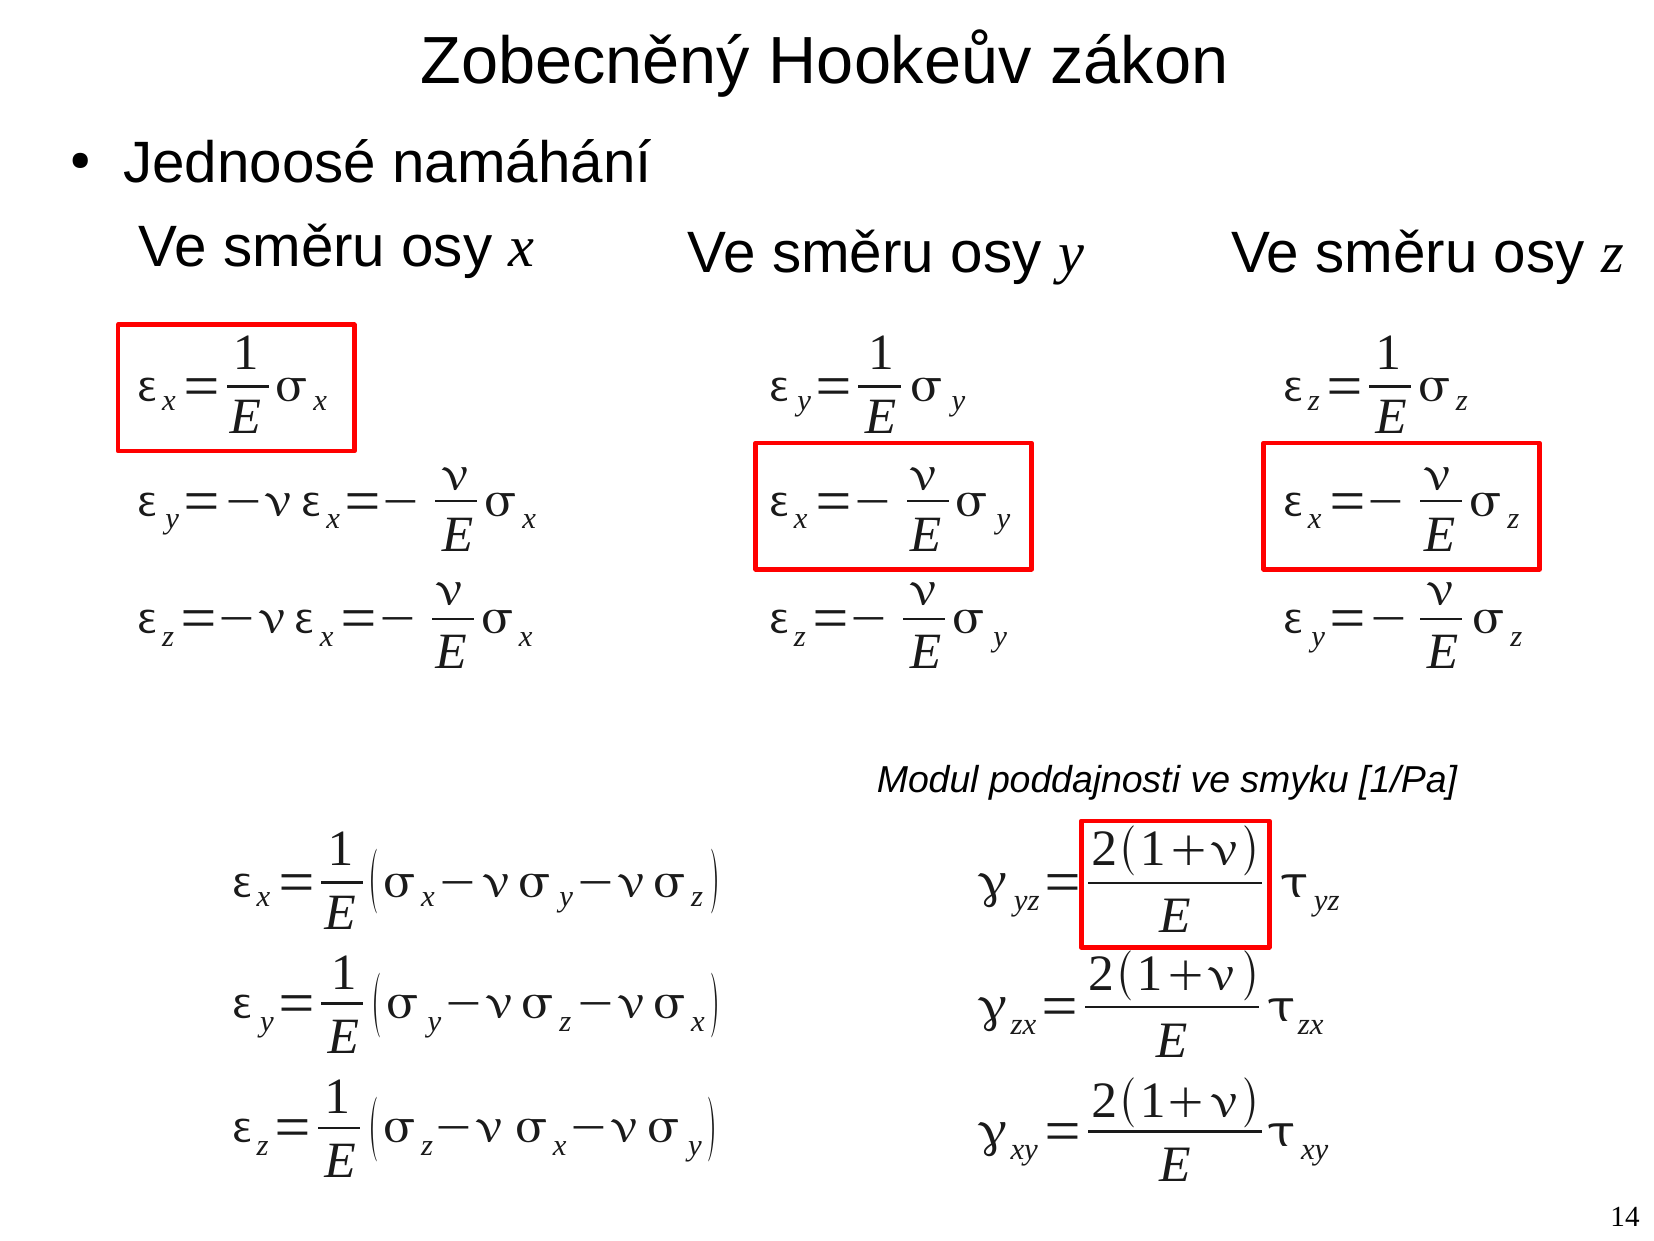

# Zobecněný Hookeův zákon
Jednoosé namáhání
Ve směru osy x
Ve směru osy y
Ve směru osy z
Modul poddajnosti ve smyku [1/Pa]
14